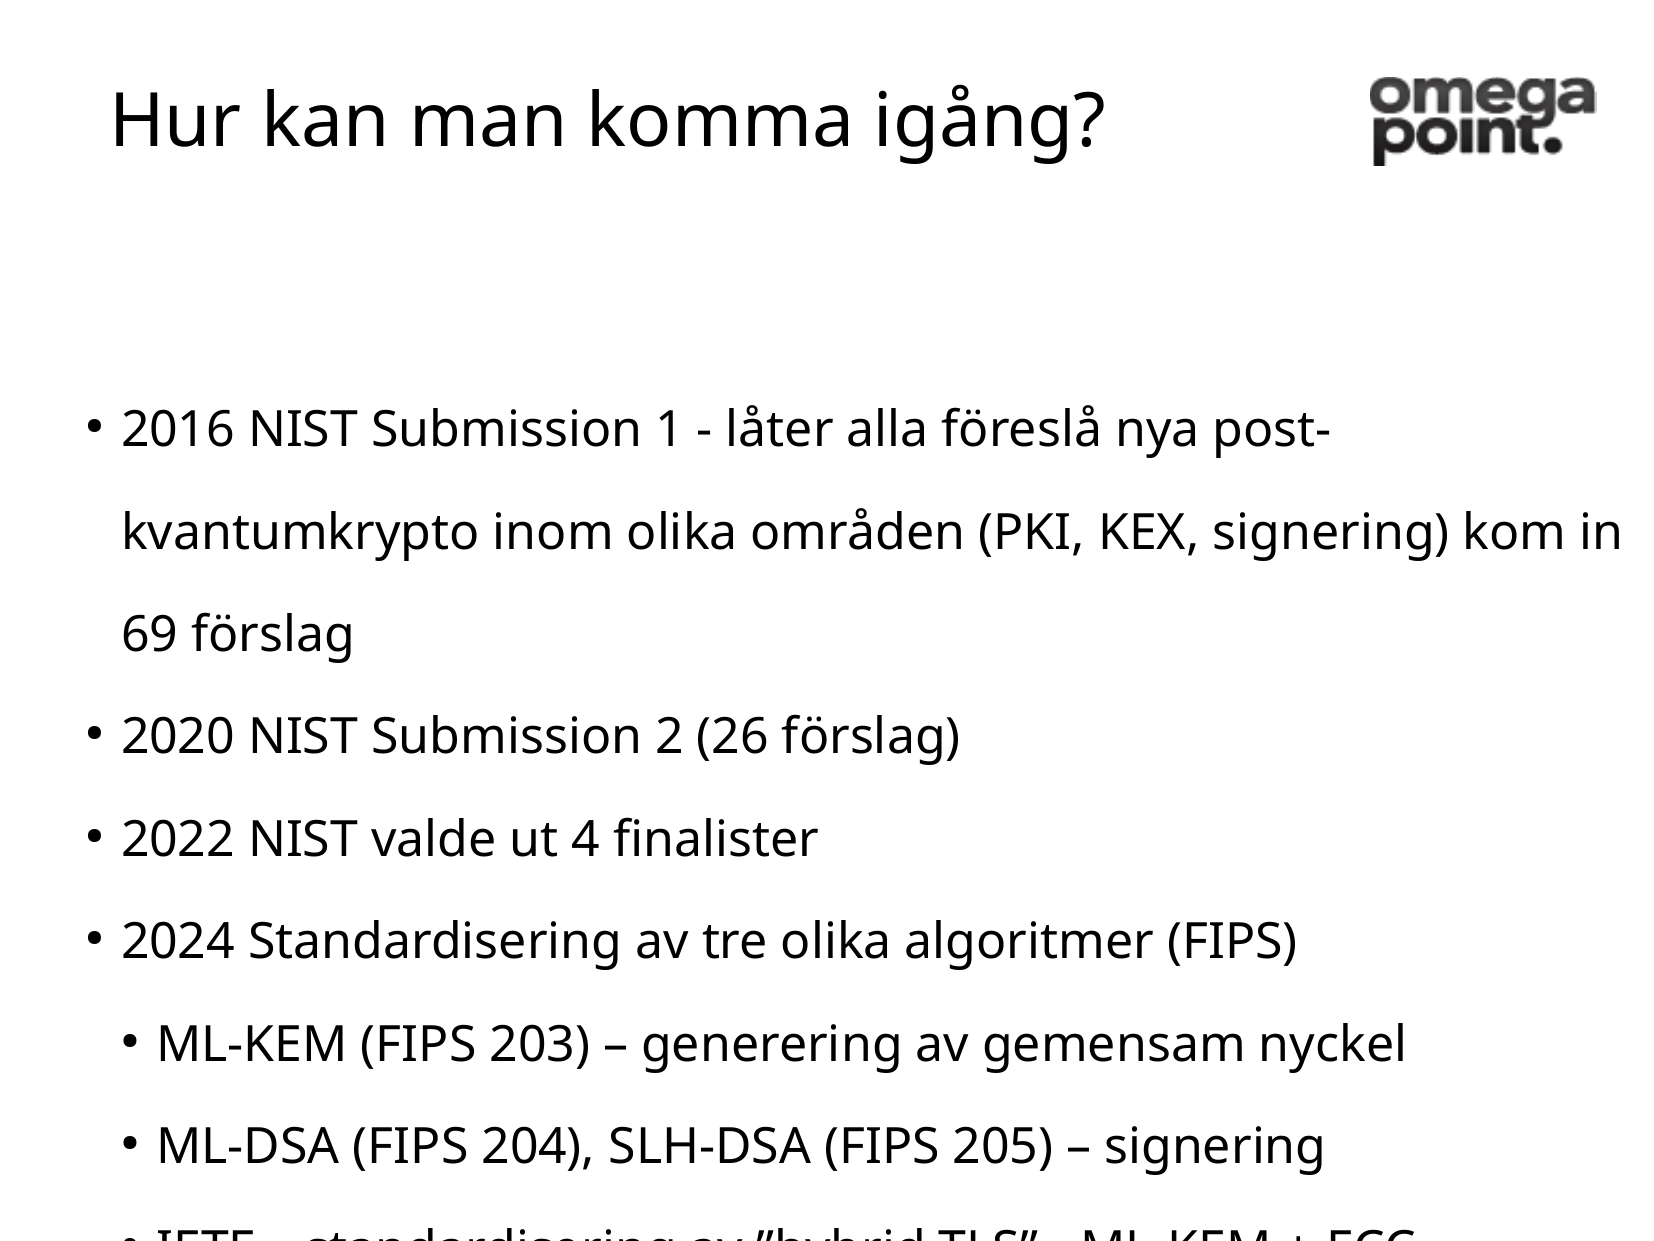

Hur kan man komma igång?
2016 NIST Submission 1 - låter alla föreslå nya post-kvantumkrypto inom olika områden (PKI, KEX, signering) kom in 69 förslag
2020 NIST Submission 2 (26 förslag)
2022 NIST valde ut 4 finalister
2024 Standardisering av tre olika algoritmer (FIPS)
ML-KEM (FIPS 203) – generering av gemensam nyckel
ML-DSA (FIPS 204), SLH-DSA (FIPS 205) – signering
IETF – standardisering av ”hybrid TLS”- ML-KEM + ECC